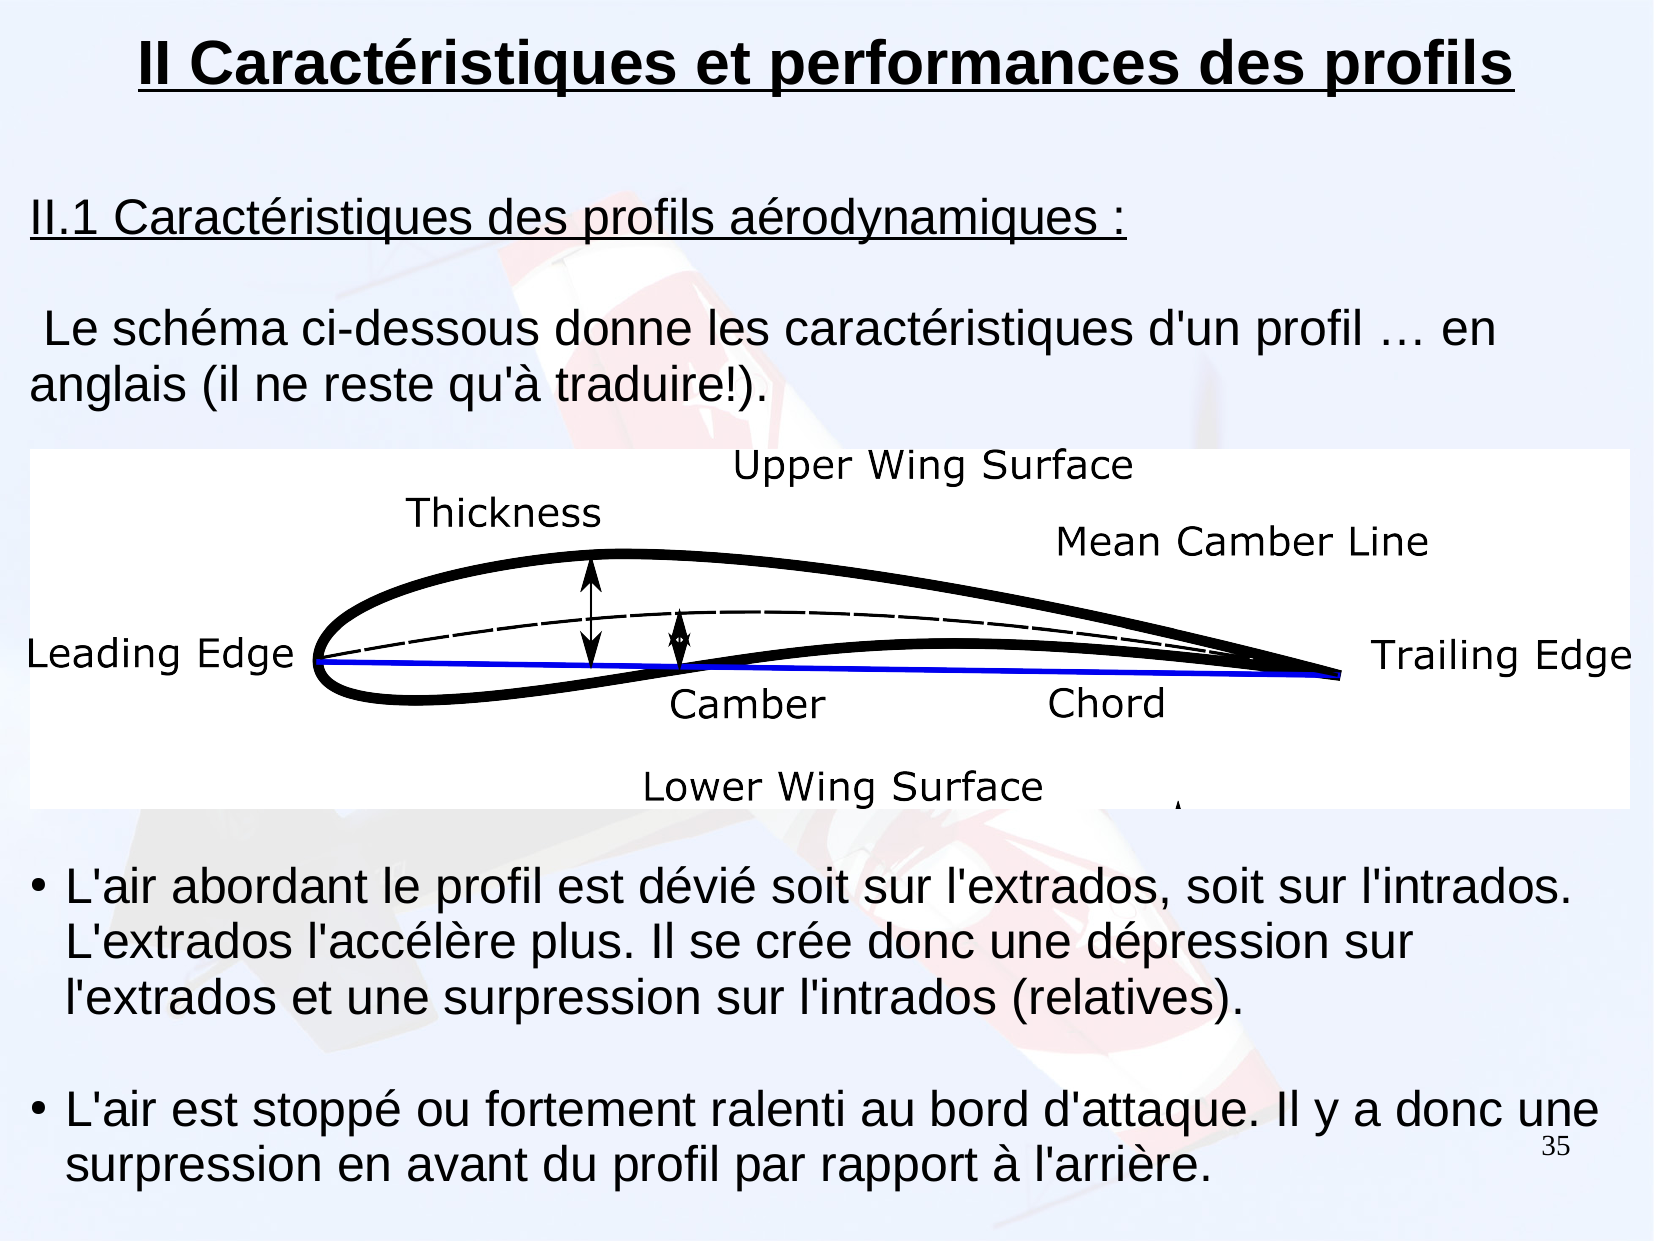

# II Caractéristiques et performances des profils
II.1 Caractéristiques des profils aérodynamiques :
 Le schéma ci-dessous donne les caractéristiques d'un profil … en anglais (il ne reste qu'à traduire!).
L'air abordant le profil est dévié soit sur l'extrados, soit sur l'intrados. L'extrados l'accélère plus. Il se crée donc une dépression sur l'extrados et une surpression sur l'intrados (relatives).
L'air est stoppé ou fortement ralenti au bord d'attaque. Il y a donc une surpression en avant du profil par rapport à l'arrière.
35